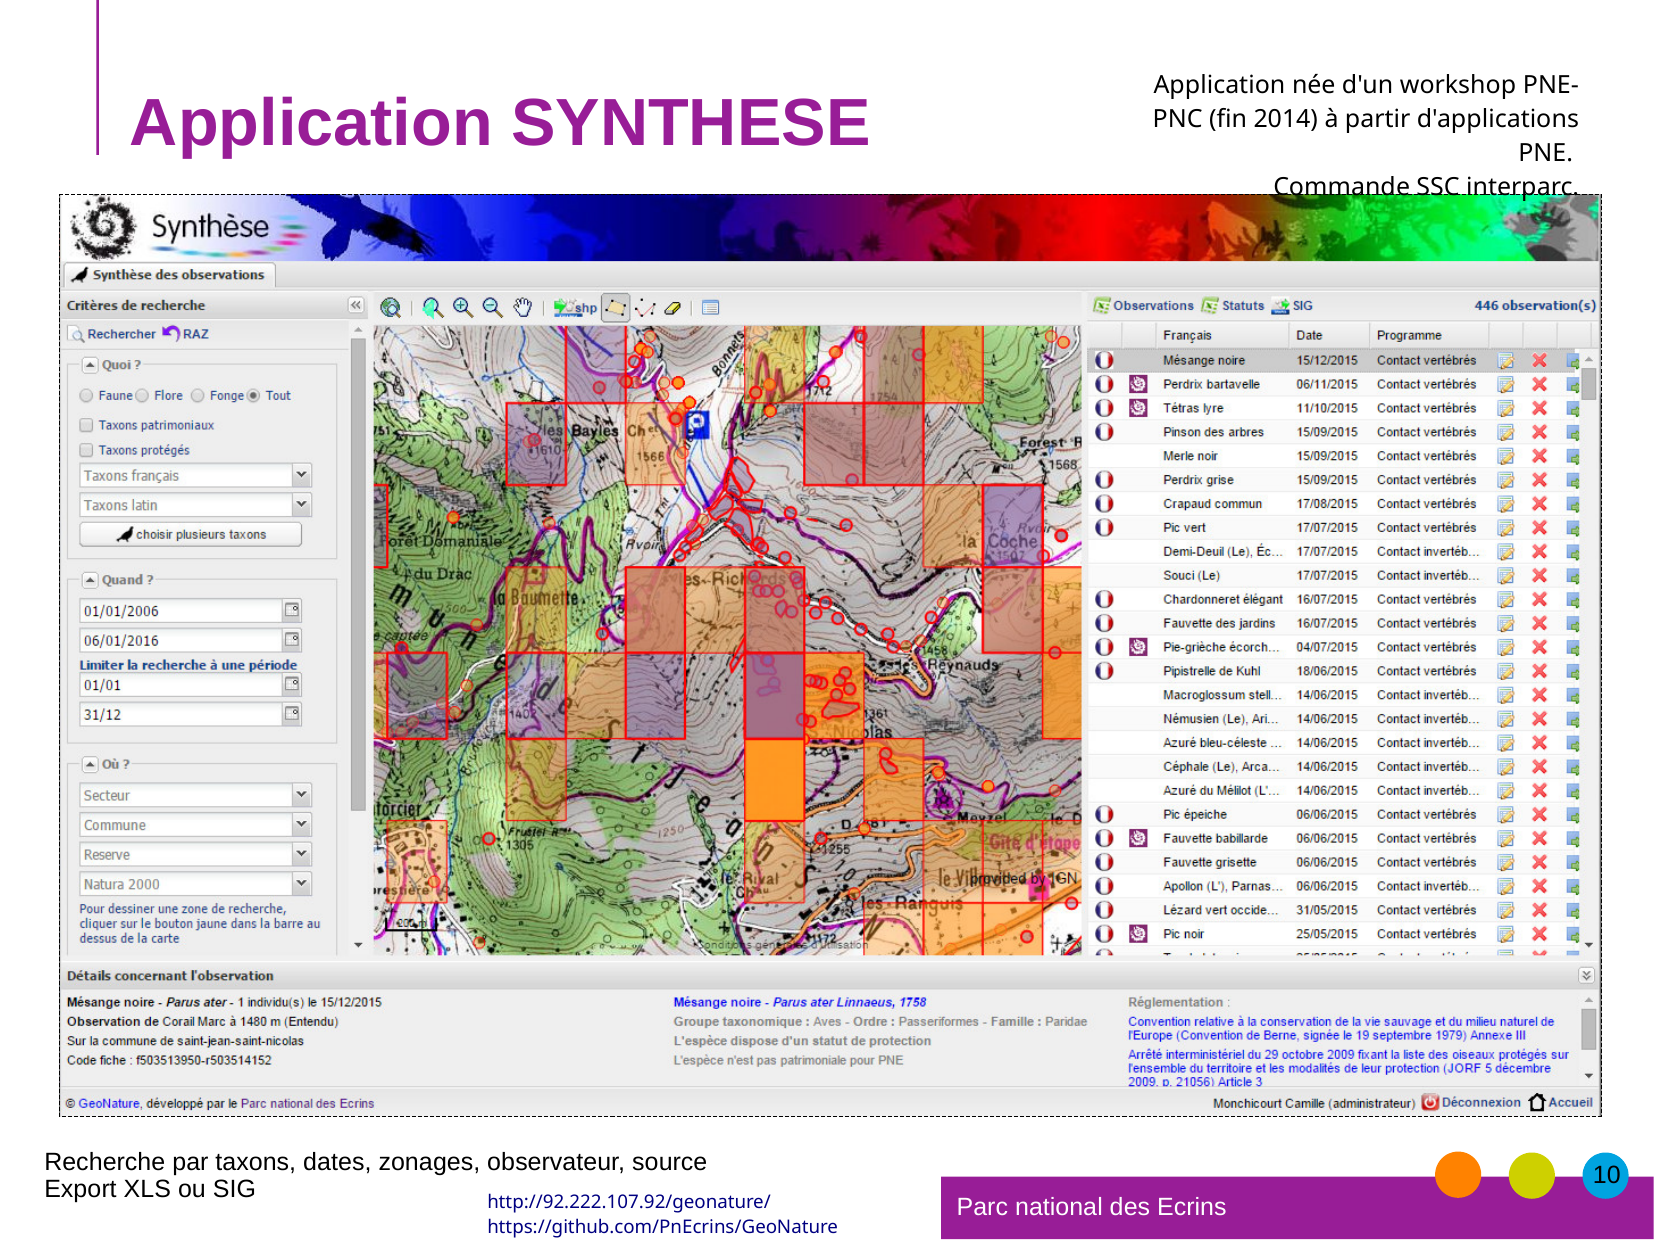

# Application SYNTHESE
Application née d'un workshop PNE-PNC (fin 2014) à partir d'applications PNE.
Commande SSC interparc.
Recherche par taxons, dates, zonages, observateur, source
Export XLS ou SIG
http://92.222.107.92/geonature/
https://github.com/PnEcrins/GeoNature